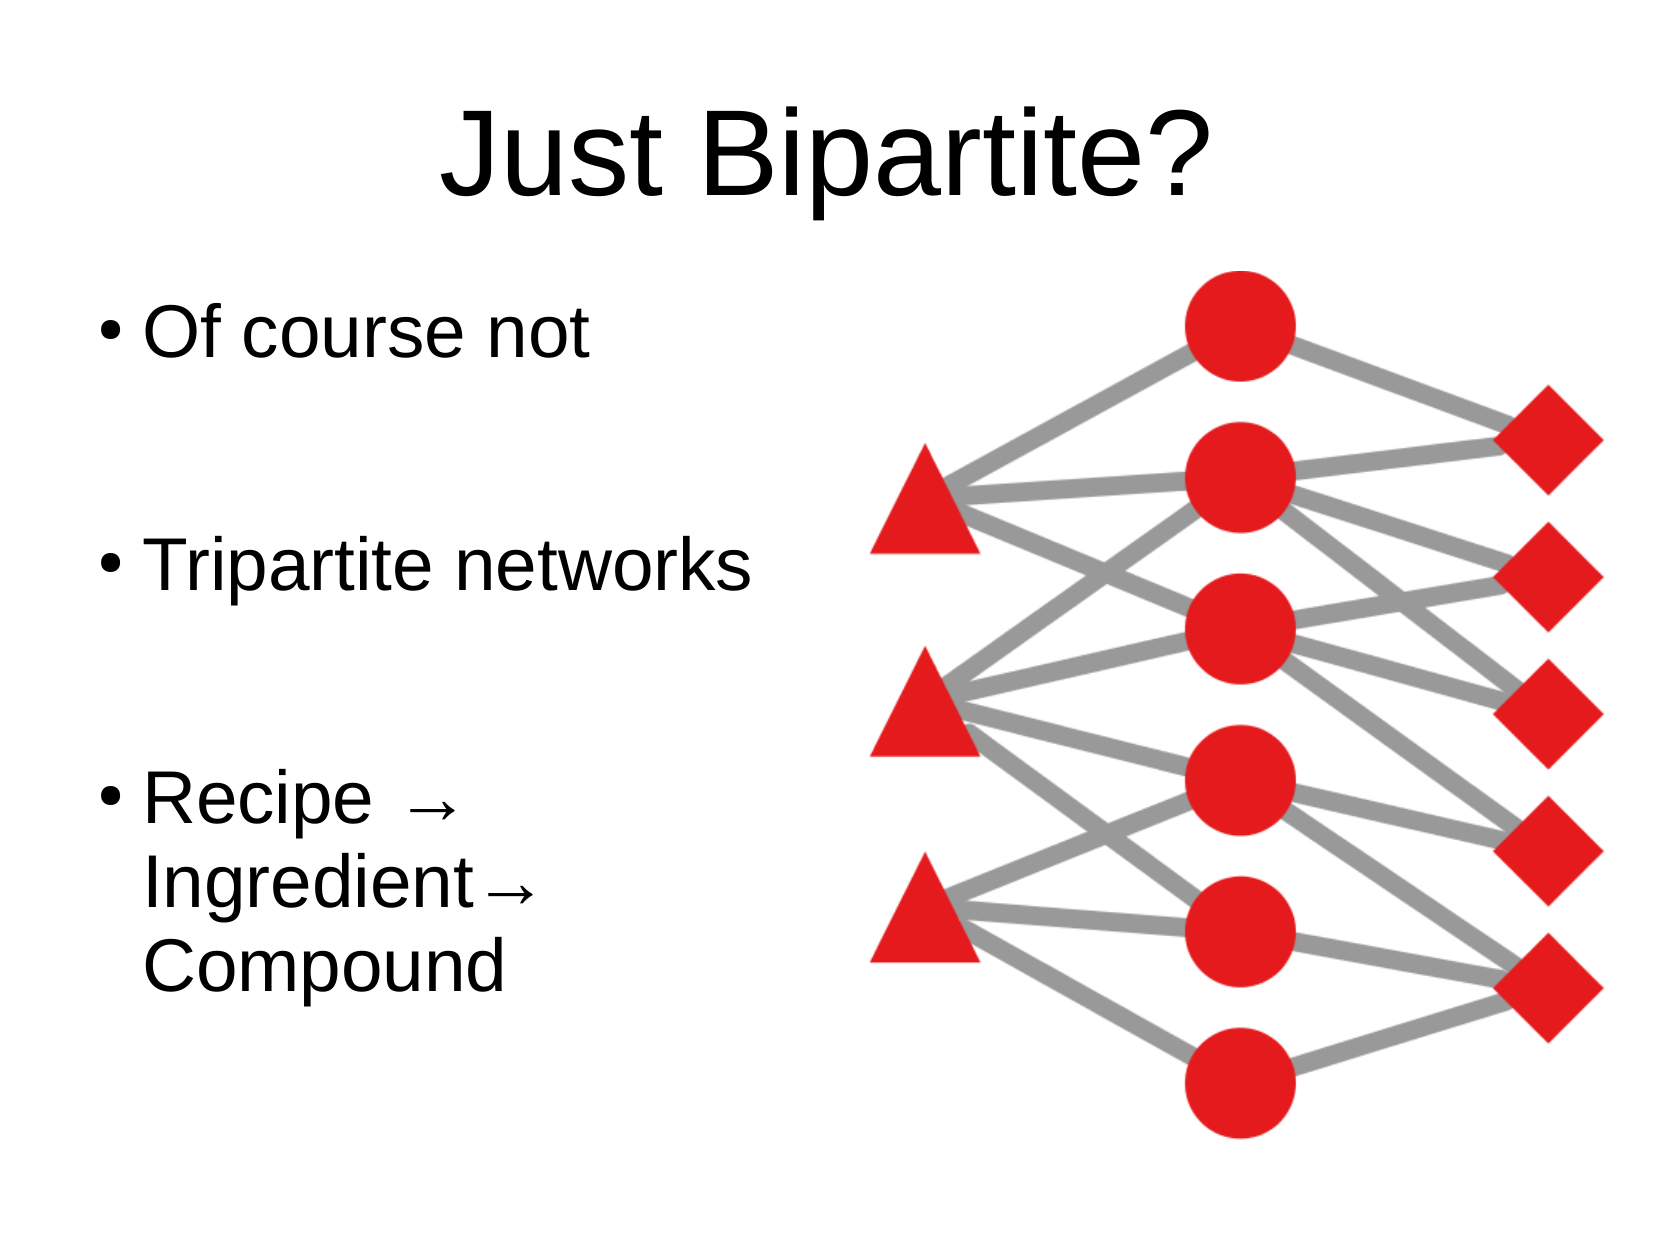

# Just Bipartite?
Of course not
Tripartite networks
Recipe → Ingredient→ Compound